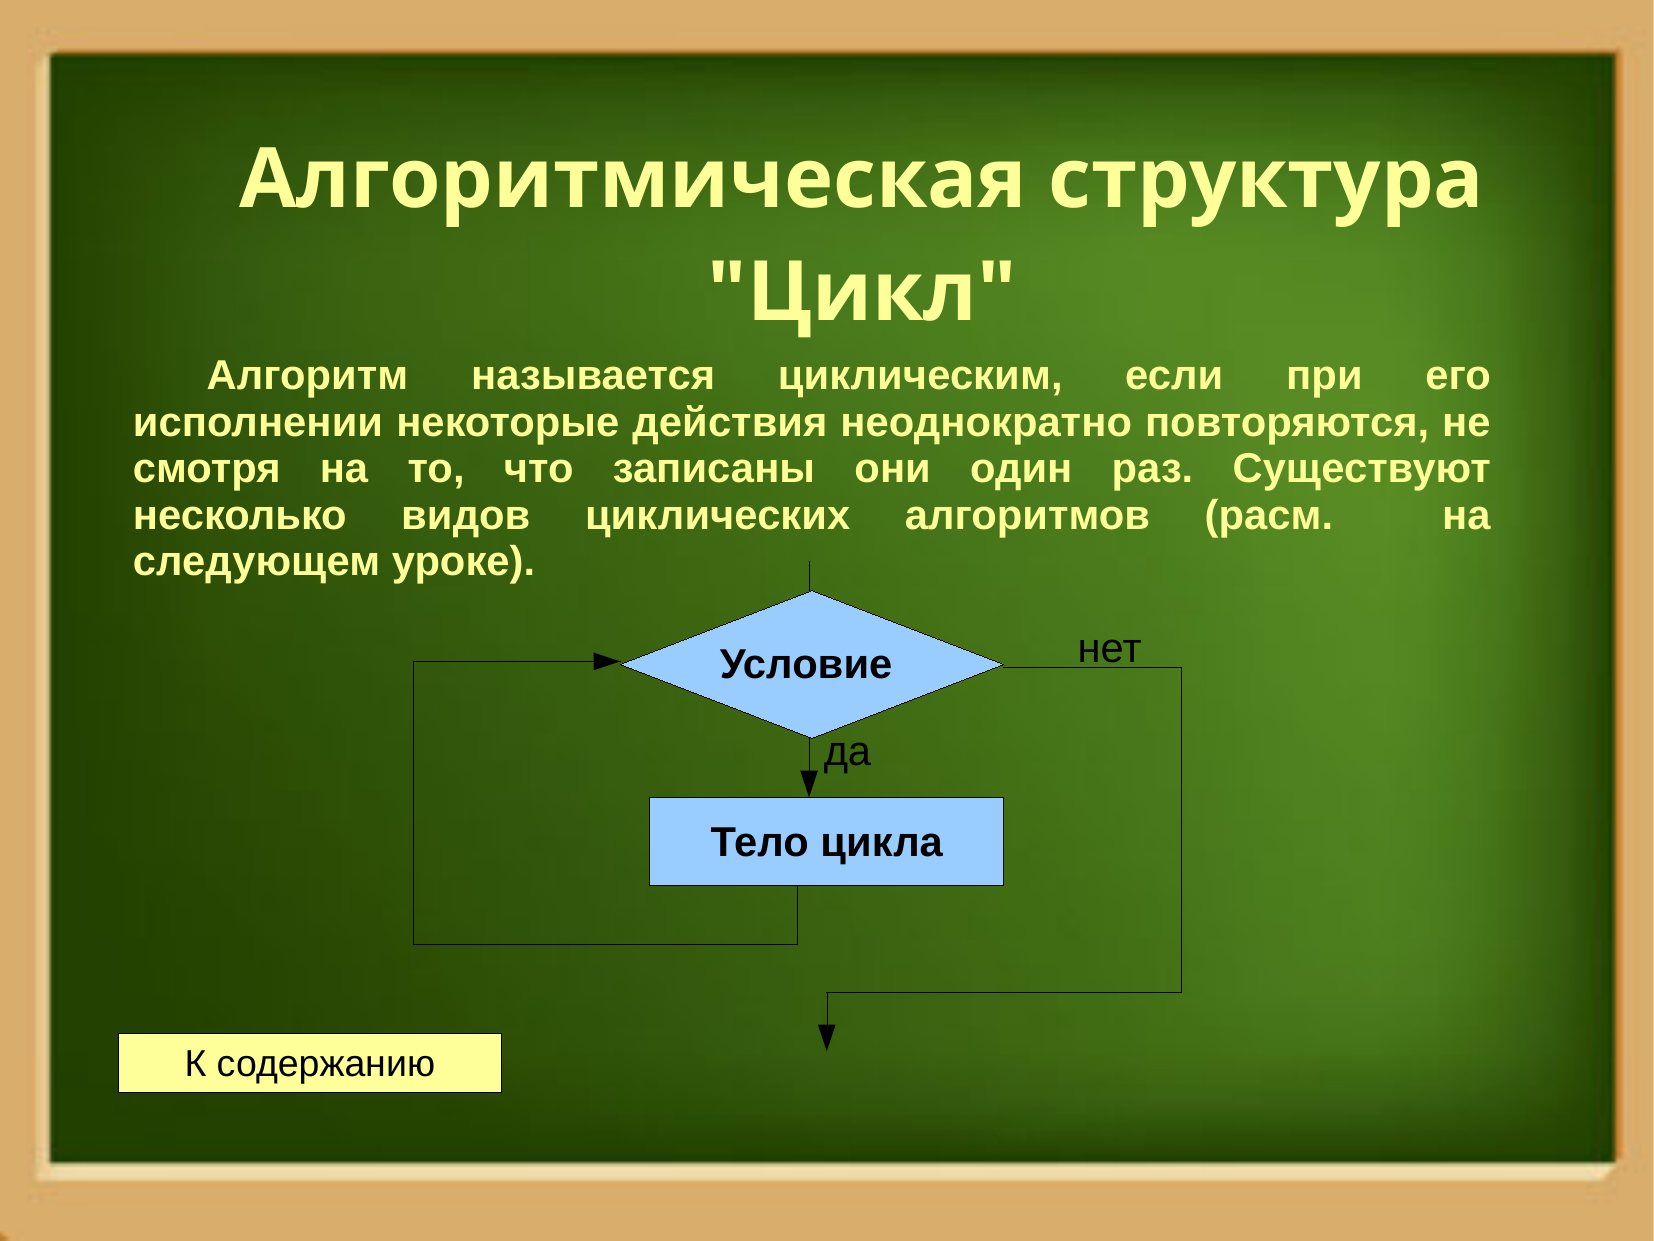

Алгоритмическая структура "Цикл"
	Алгоритм называется циклическим, если при его исполнении некоторые действия неоднократно повторяются, не смотря на то, что записаны они один раз. Существуют несколько видов циклических алгоритмов (расм. на следующем уроке).
Условие
нет
да
Тело цикла
К содержанию